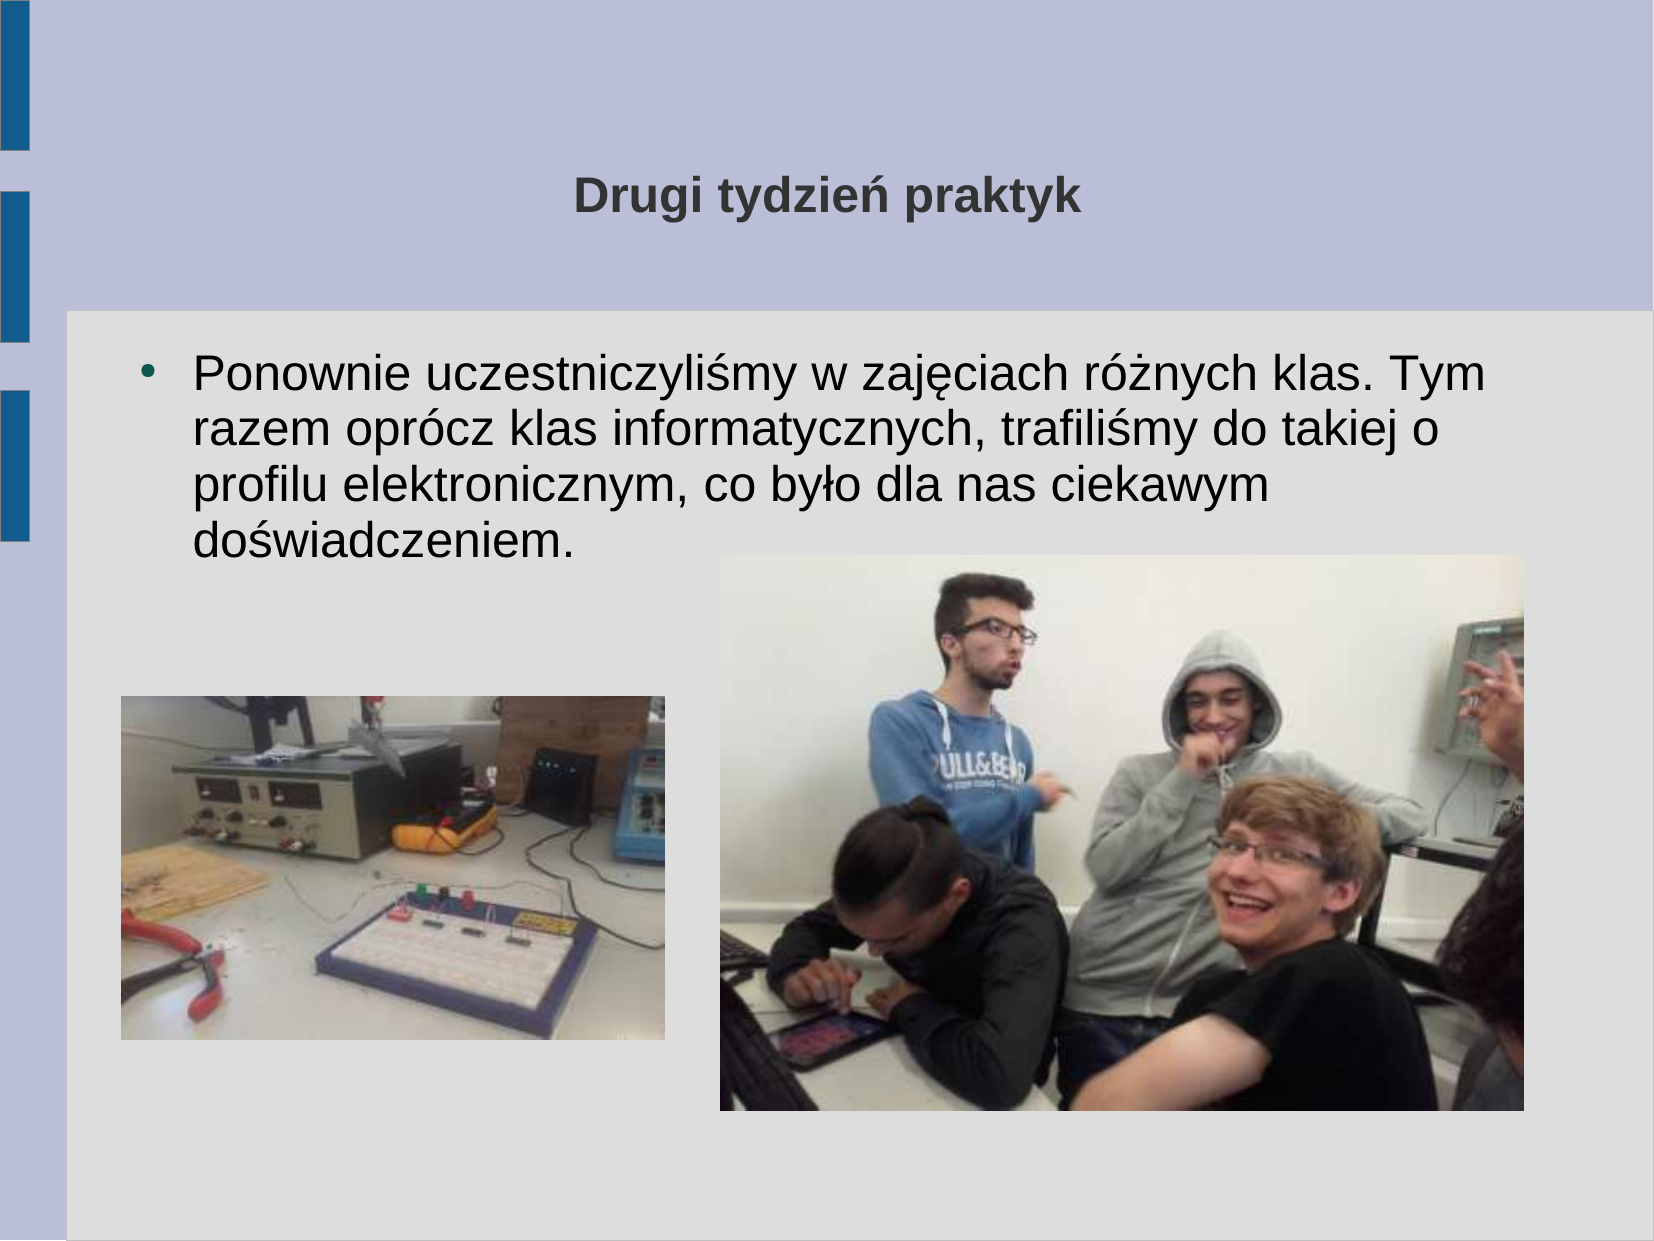

# Drugi tydzień praktyk
Ponownie uczestniczyliśmy w zajęciach różnych klas. Tym razem oprócz klas informatycznych, trafiliśmy do takiej o profilu elektronicznym, co było dla nas ciekawym doświadczeniem.